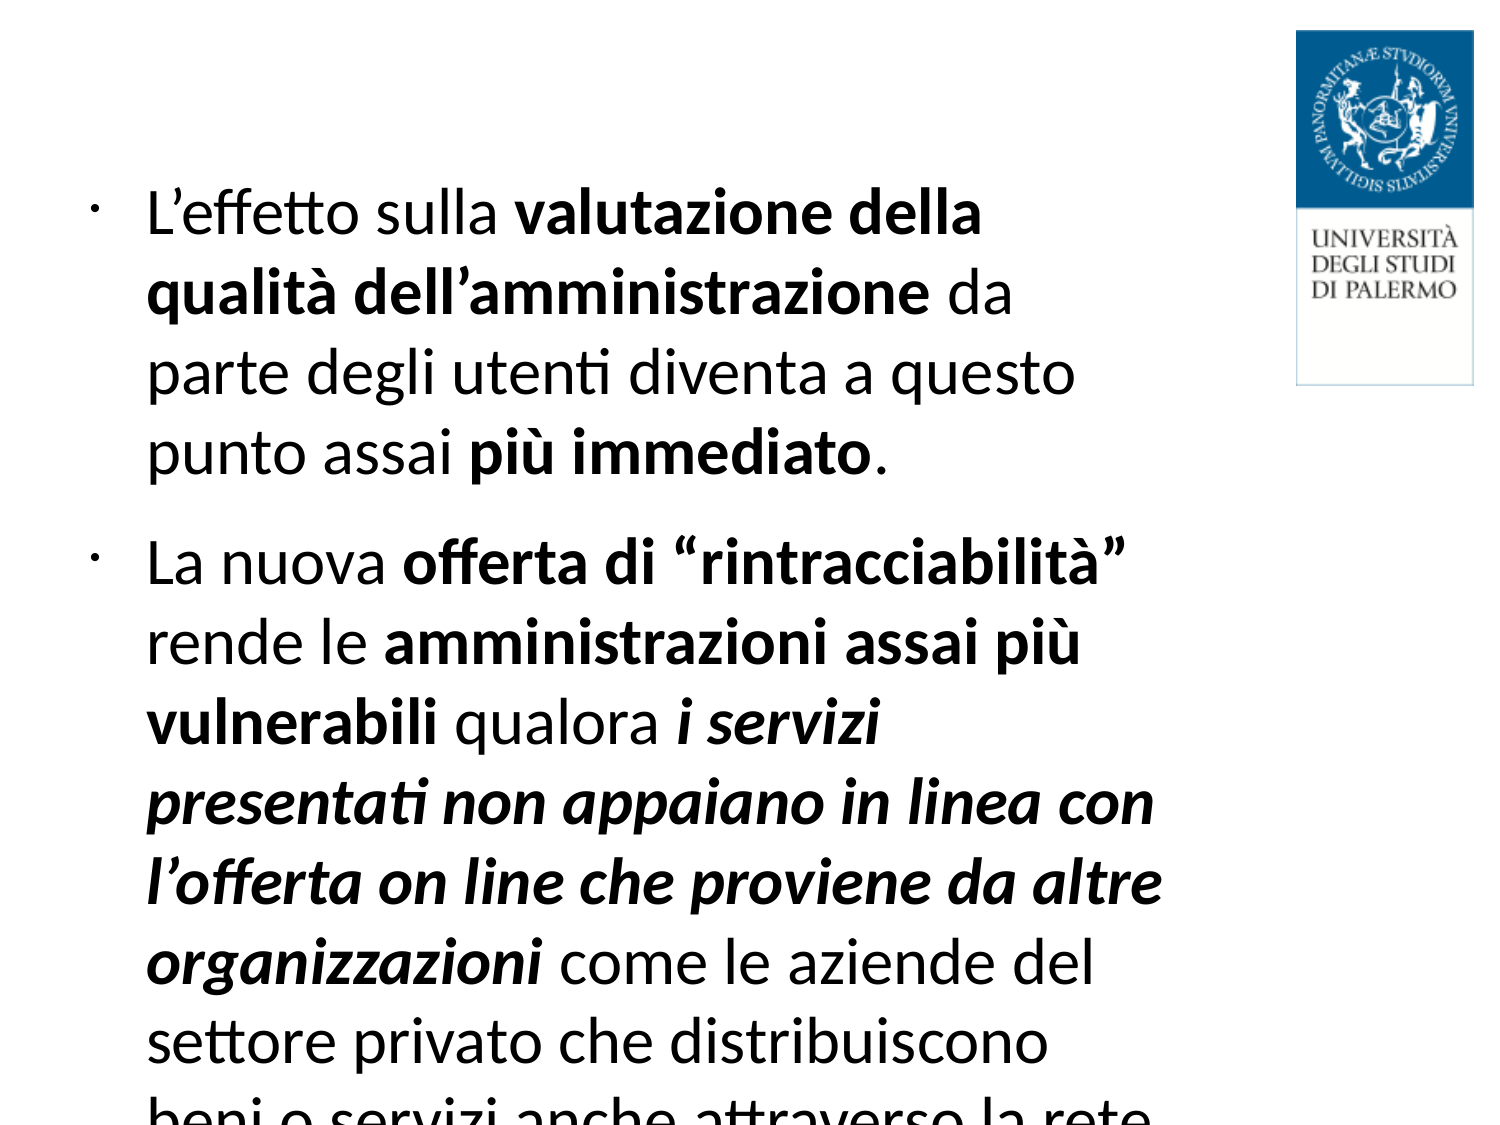

# L’effetto sulla valutazione della qualità dell’amministrazione da parte degli utenti diventa a questo punto assai più immediato.
La nuova offerta di “rintracciabilità” rende le amministrazioni assai più vulnerabili qualora i servizi presentati non appaiano in linea con l’offerta on line che proviene da altre organizzazioni come le aziende del settore privato che distribuiscono beni o servizi anche attraverso la rete.